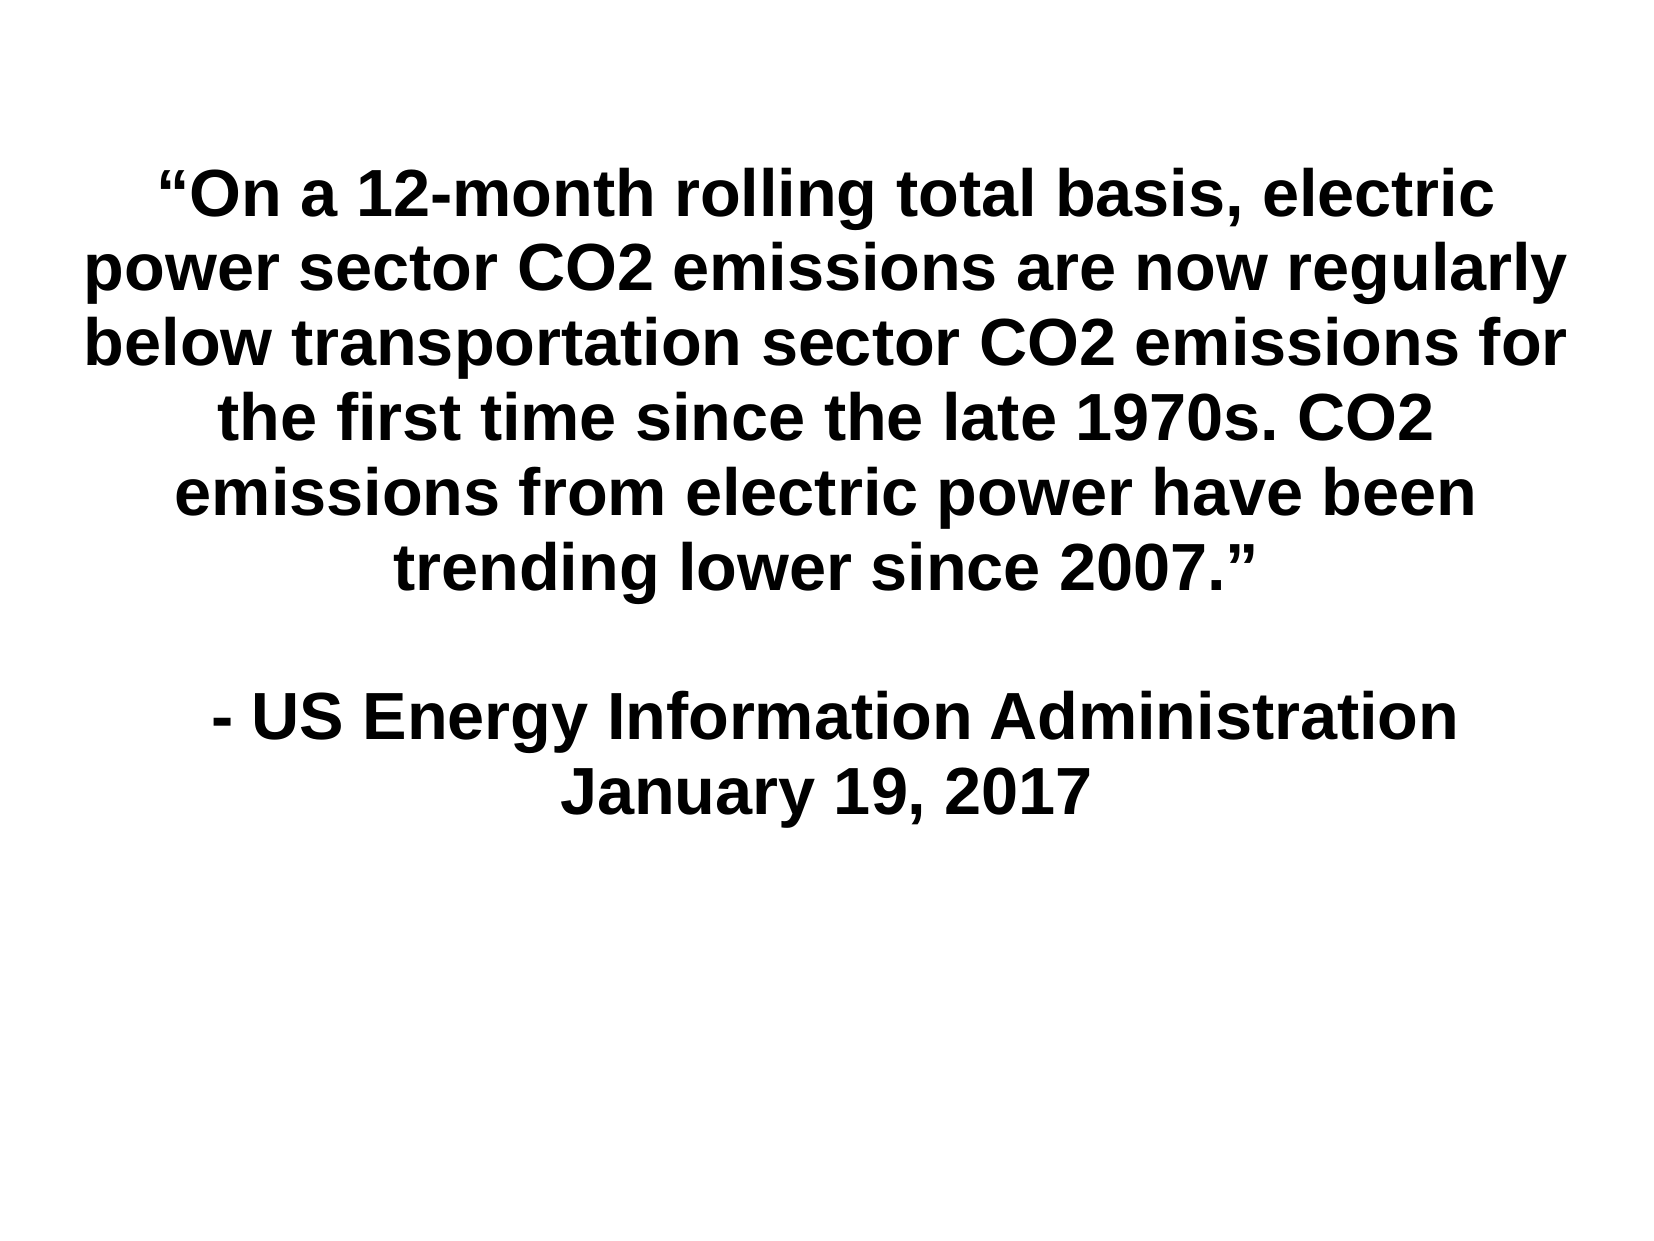

# “On a 12-month rolling total basis, electric power sector CO2 emissions are now regularly below transportation sector CO2 emissions for the first time since the late 1970s. CO2 emissions from electric power have been trending lower since 2007.”
 - US Energy Information Administration
January 19, 2017